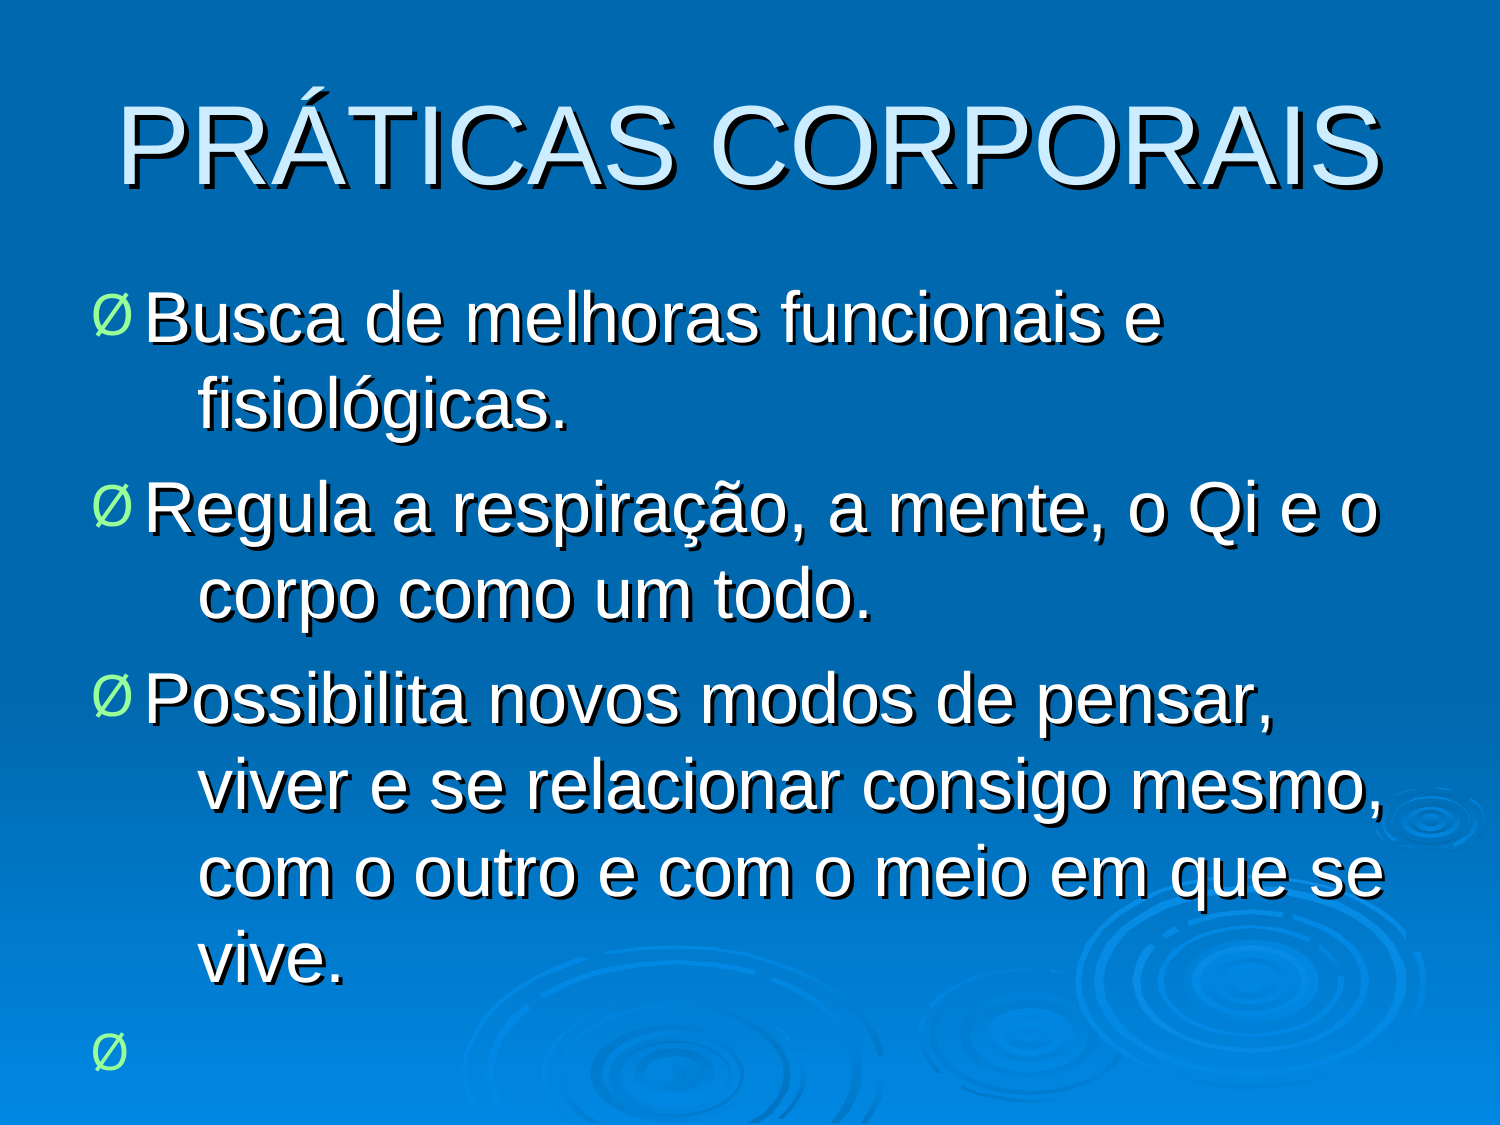

# PRÁTICAS CORPORAIS
Busca de melhoras funcionais e fisiológicas.
Regula a respiração, a mente, o Qi e o corpo como um todo.
Possibilita novos modos de pensar, viver e se relacionar consigo mesmo, com o outro e com o meio em que se vive.